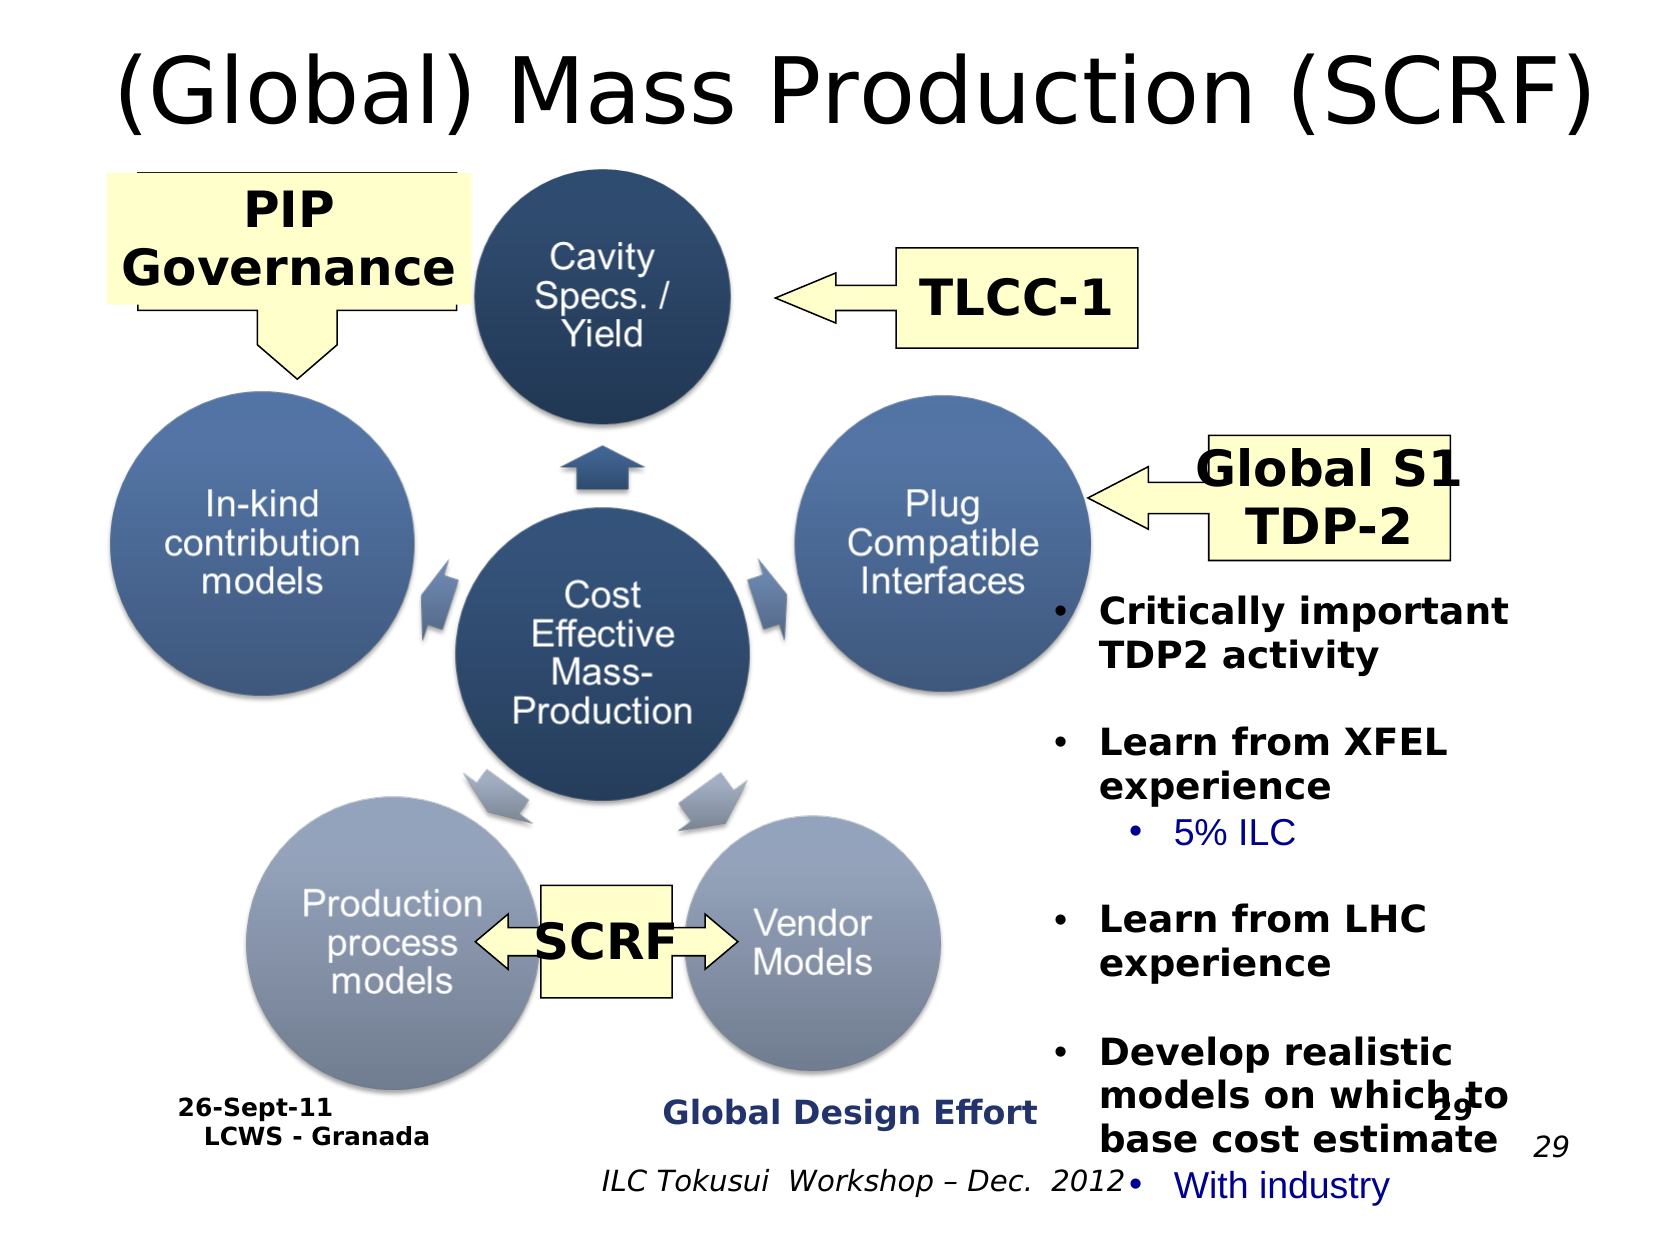

# (Global) Mass Production (SCRF)
PIP
Governance
TLCC-1
Global S1
TDP-2
Critically important TDP2 activity
Learn from XFEL experience
5% ILC
Learn from LHC experience
Develop realistic models on which to base cost estimate
With industry
SCRF
26-Sept-11 LCWS - Granada
Global Design Effort
FCPPL Workshop - March 2012
29